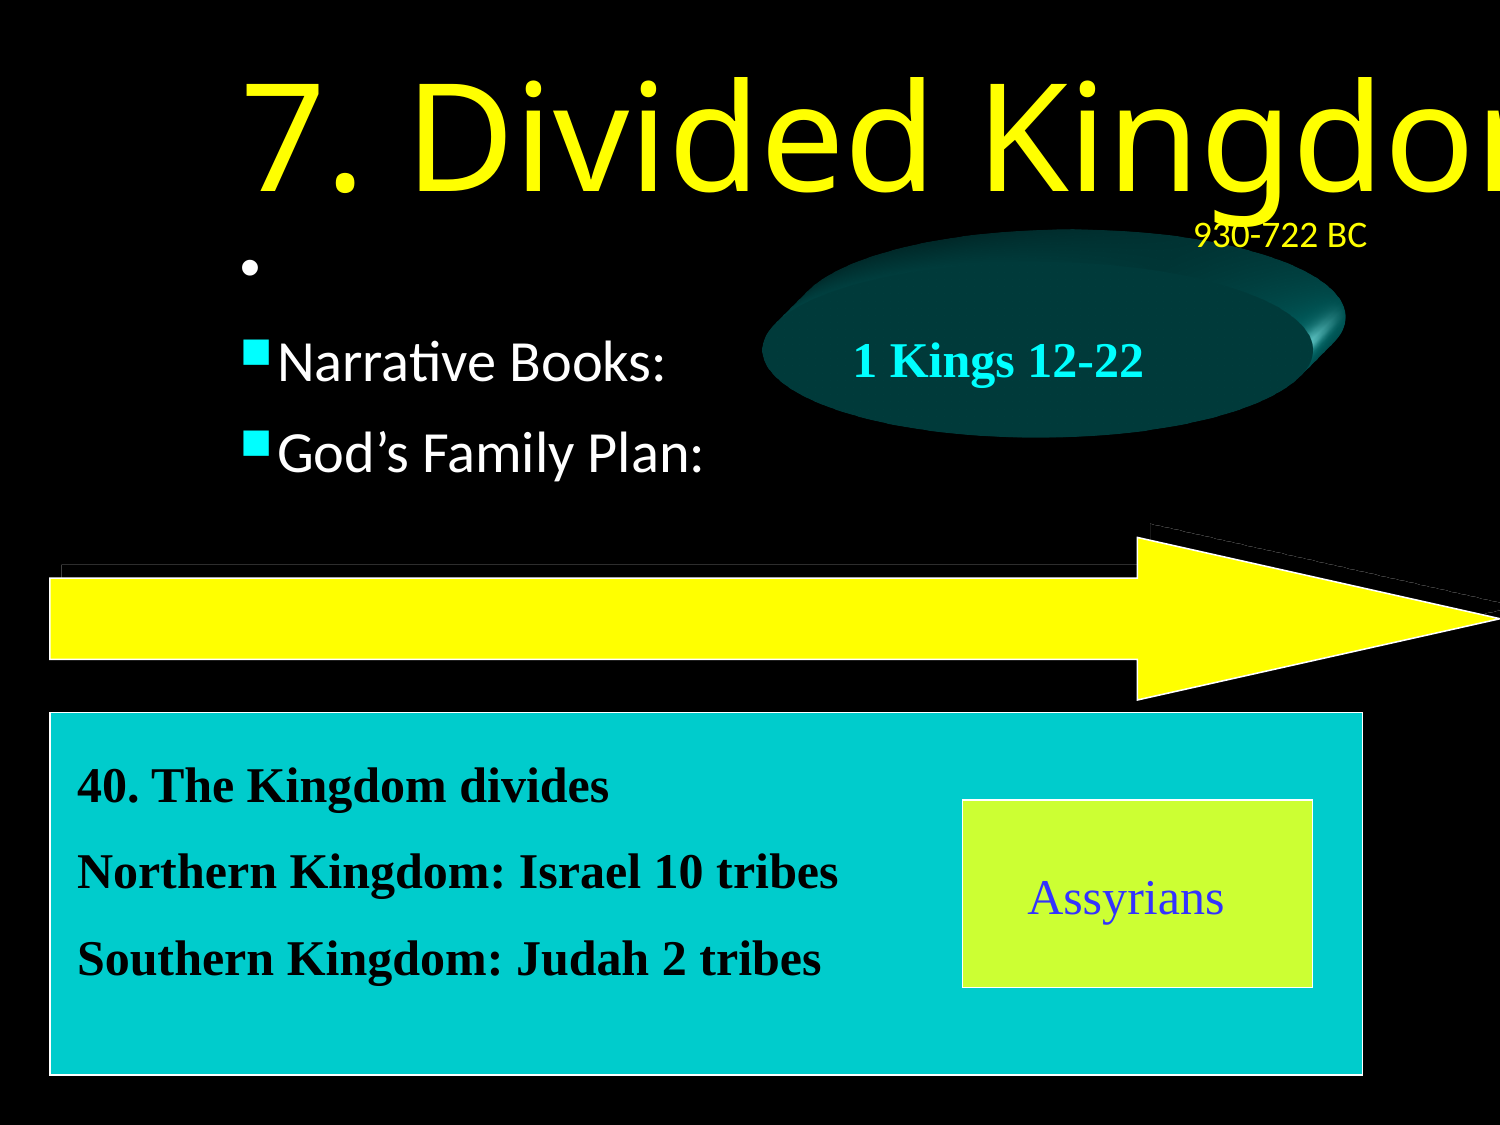

# 7. Divided Kingdom
930-722 BC
Narrative Books:
God’s Family Plan:
1 Kings 12-22
40. The Kingdom divides
Northern Kingdom: Israel 10 tribes
Southern Kingdom: Judah 2 tribes
Assyrians